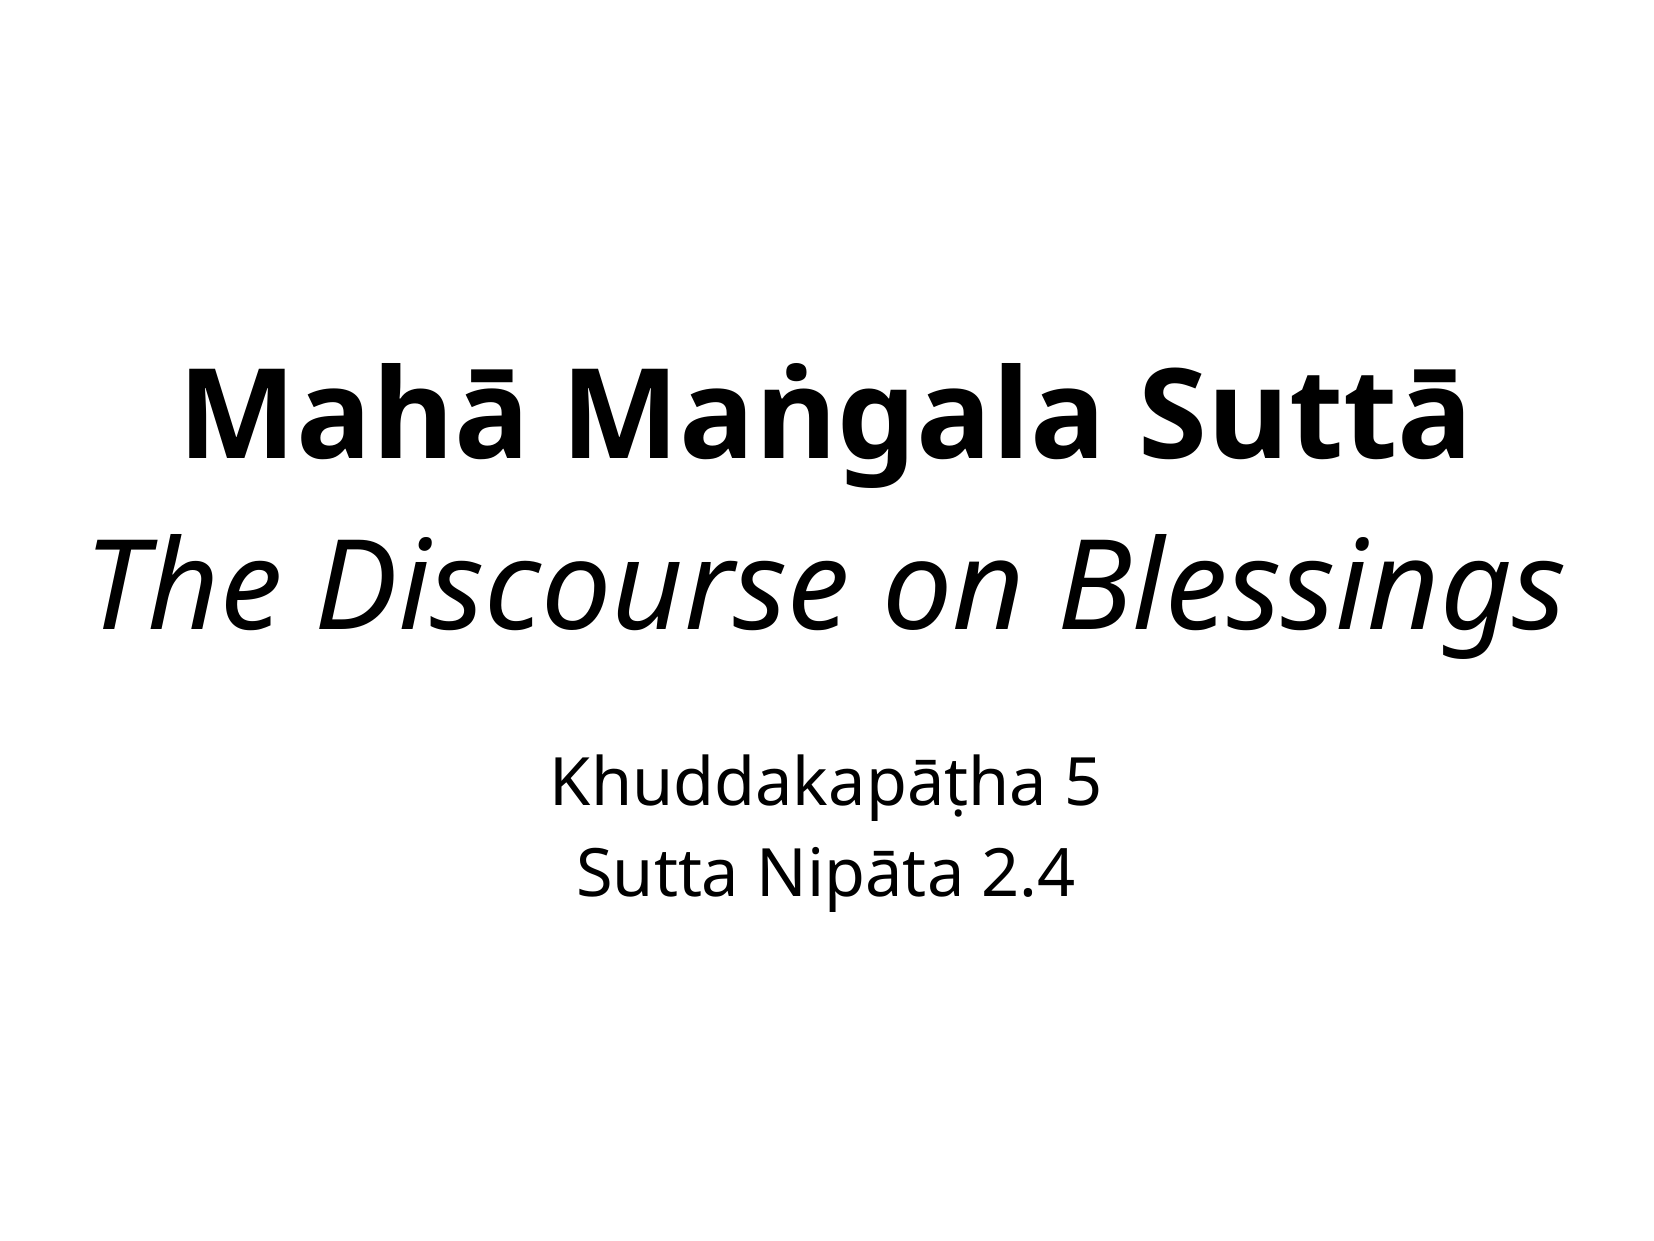

# Mahā Maṅgala Suttā The Discourse on Blessings Khuddakapāṭha 5 Sutta Nipāta 2.4